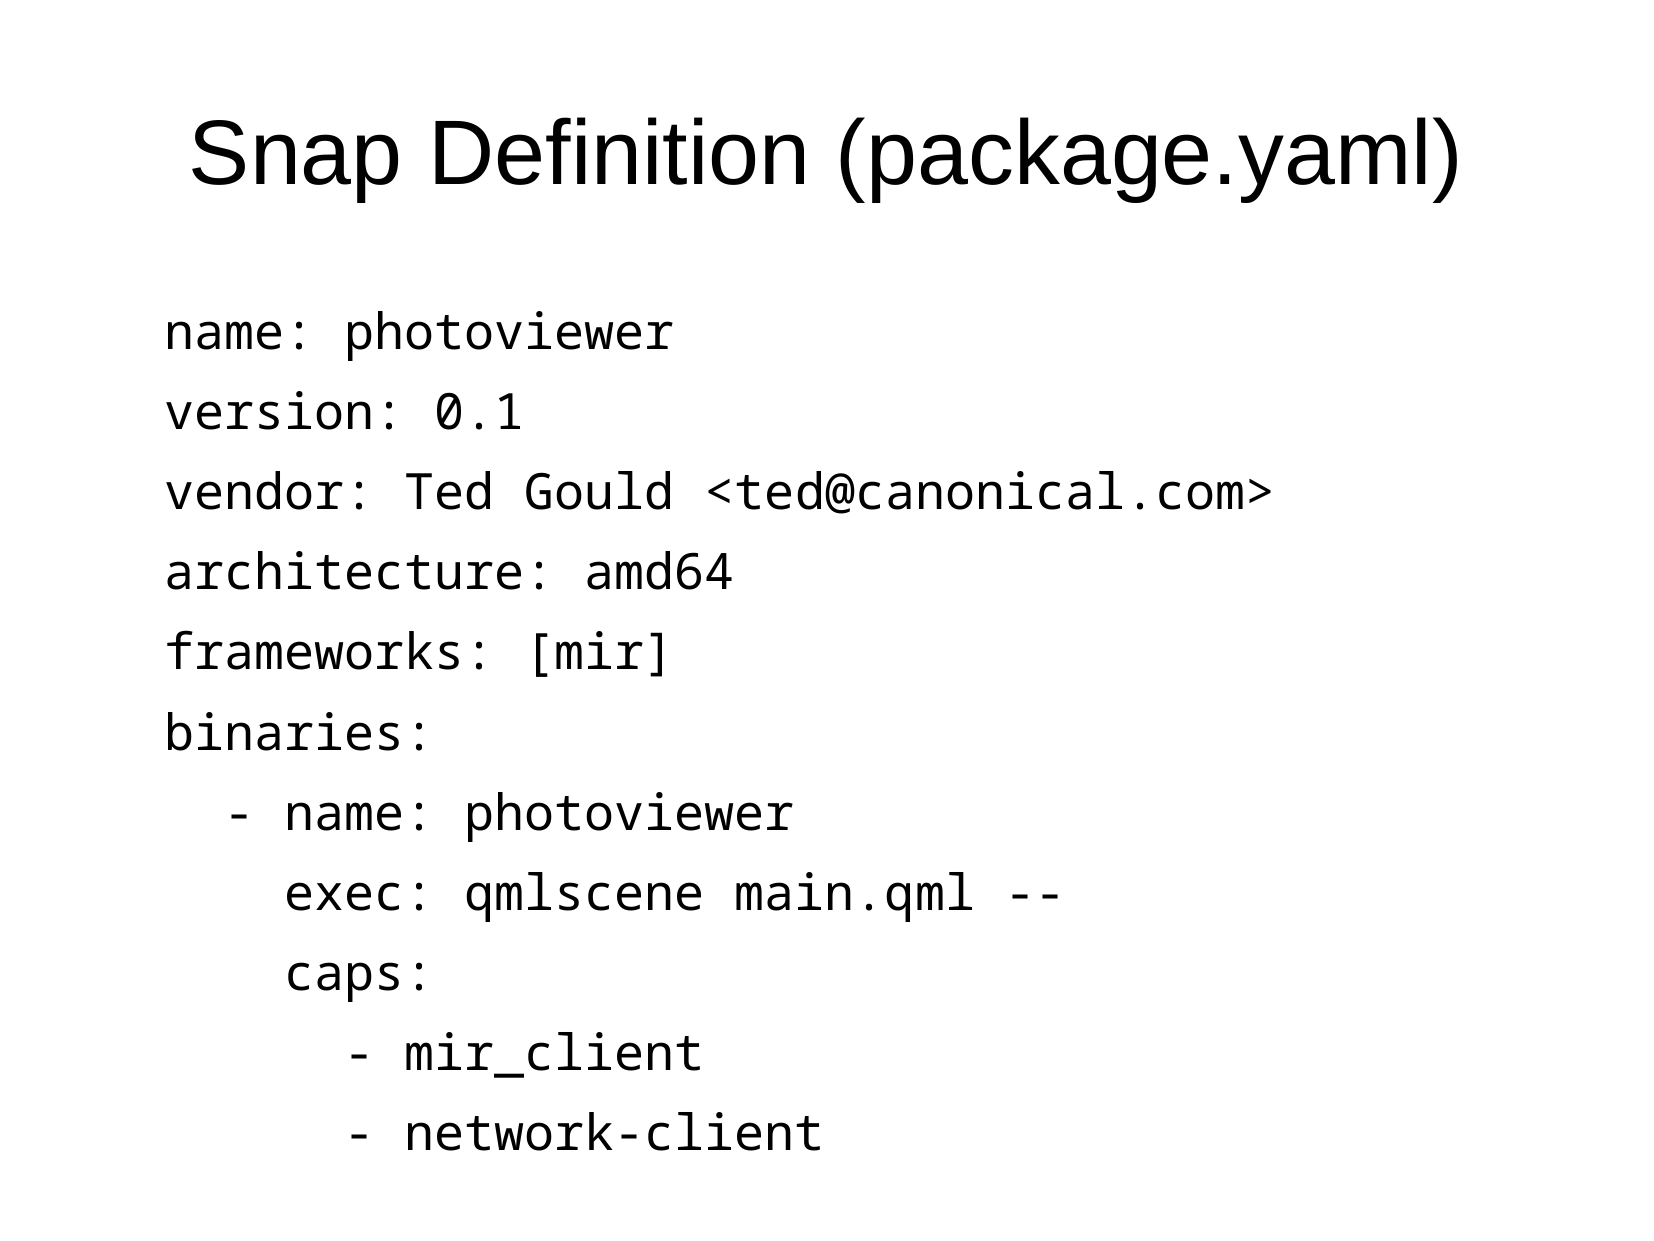

# Snap Definition (package.yaml)
name: photoviewer
version: 0.1
vendor: Ted Gould <ted@canonical.com>
architecture: amd64
frameworks: [mir]
binaries:
 - name: photoviewer
 exec: qmlscene main.qml --
 caps:
 - mir_client
 - network-client